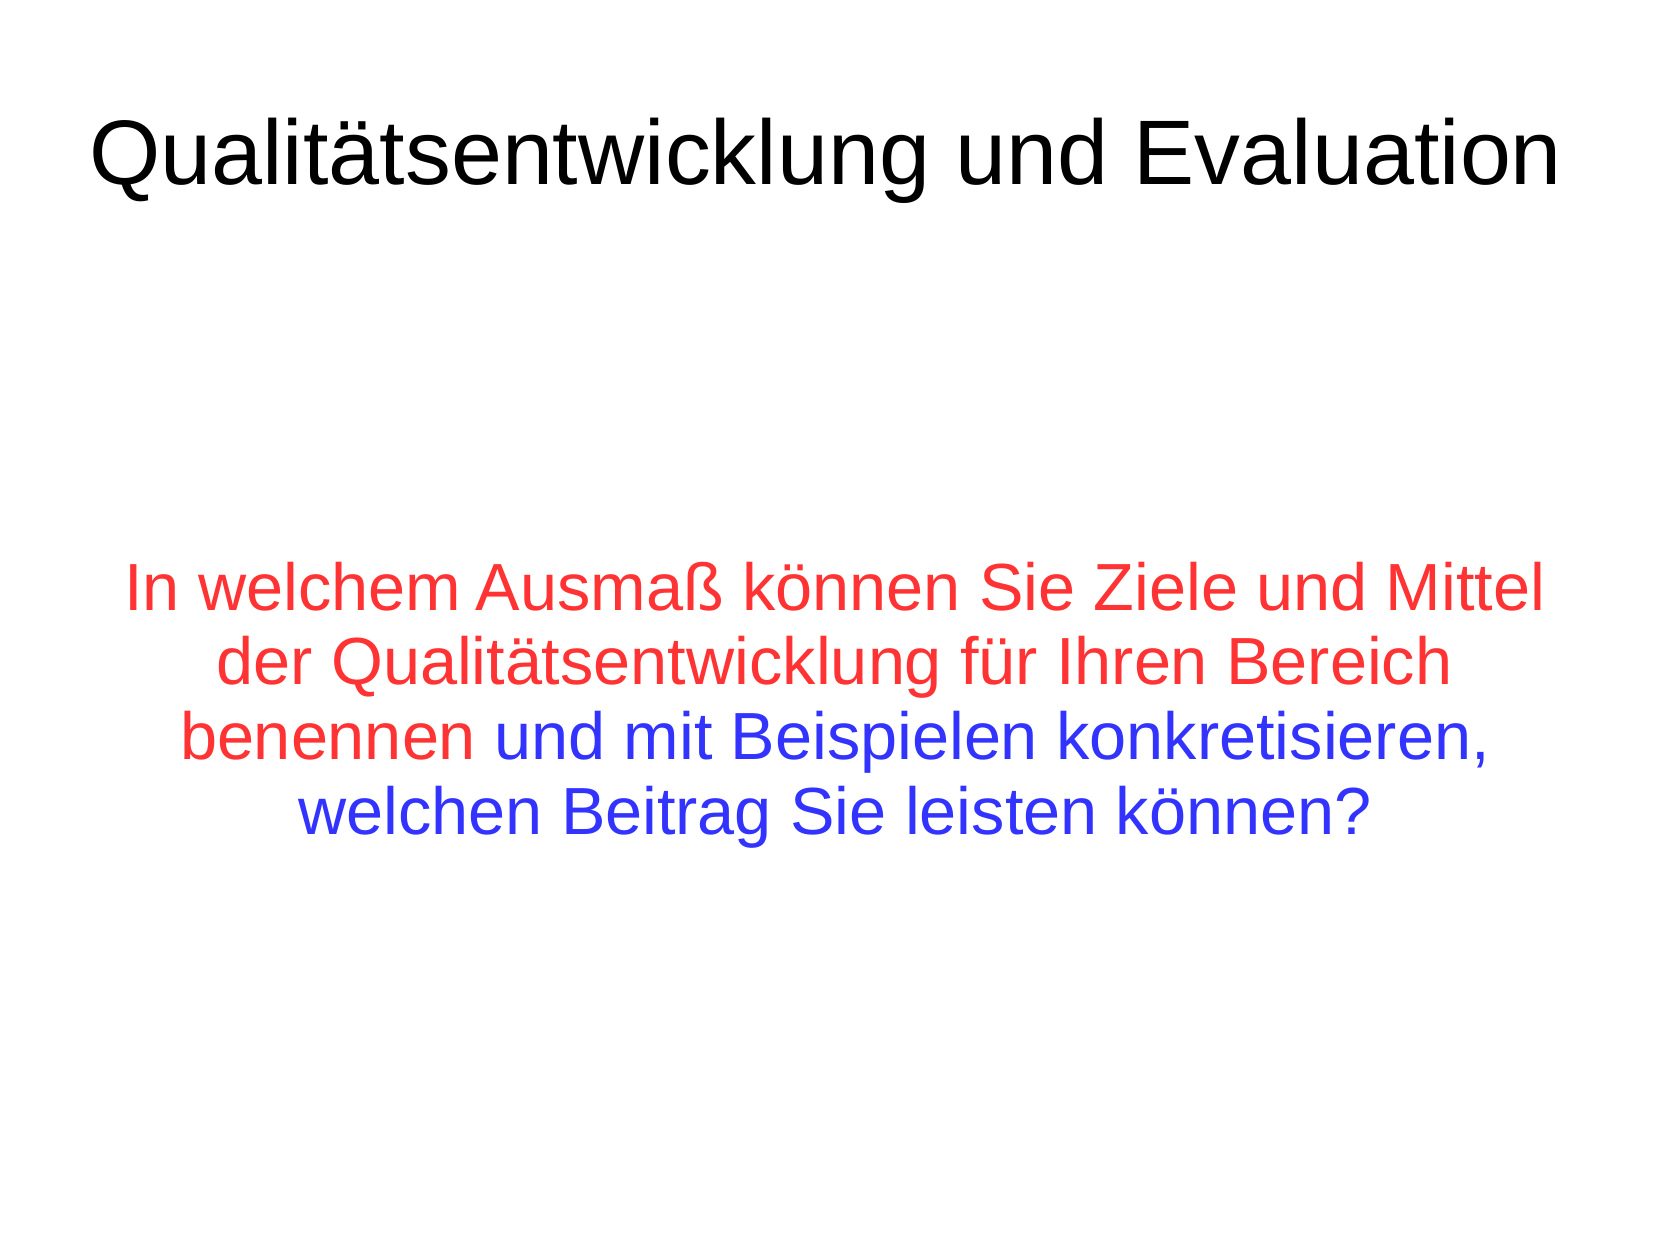

# Qualitätsentwicklung und Evaluation
In welchem Ausmaß können Sie Ziele und Mittel der Qualitätsentwicklung für Ihren Bereich benennen und mit Beispielen konkretisieren, welchen Beitrag Sie leisten können?